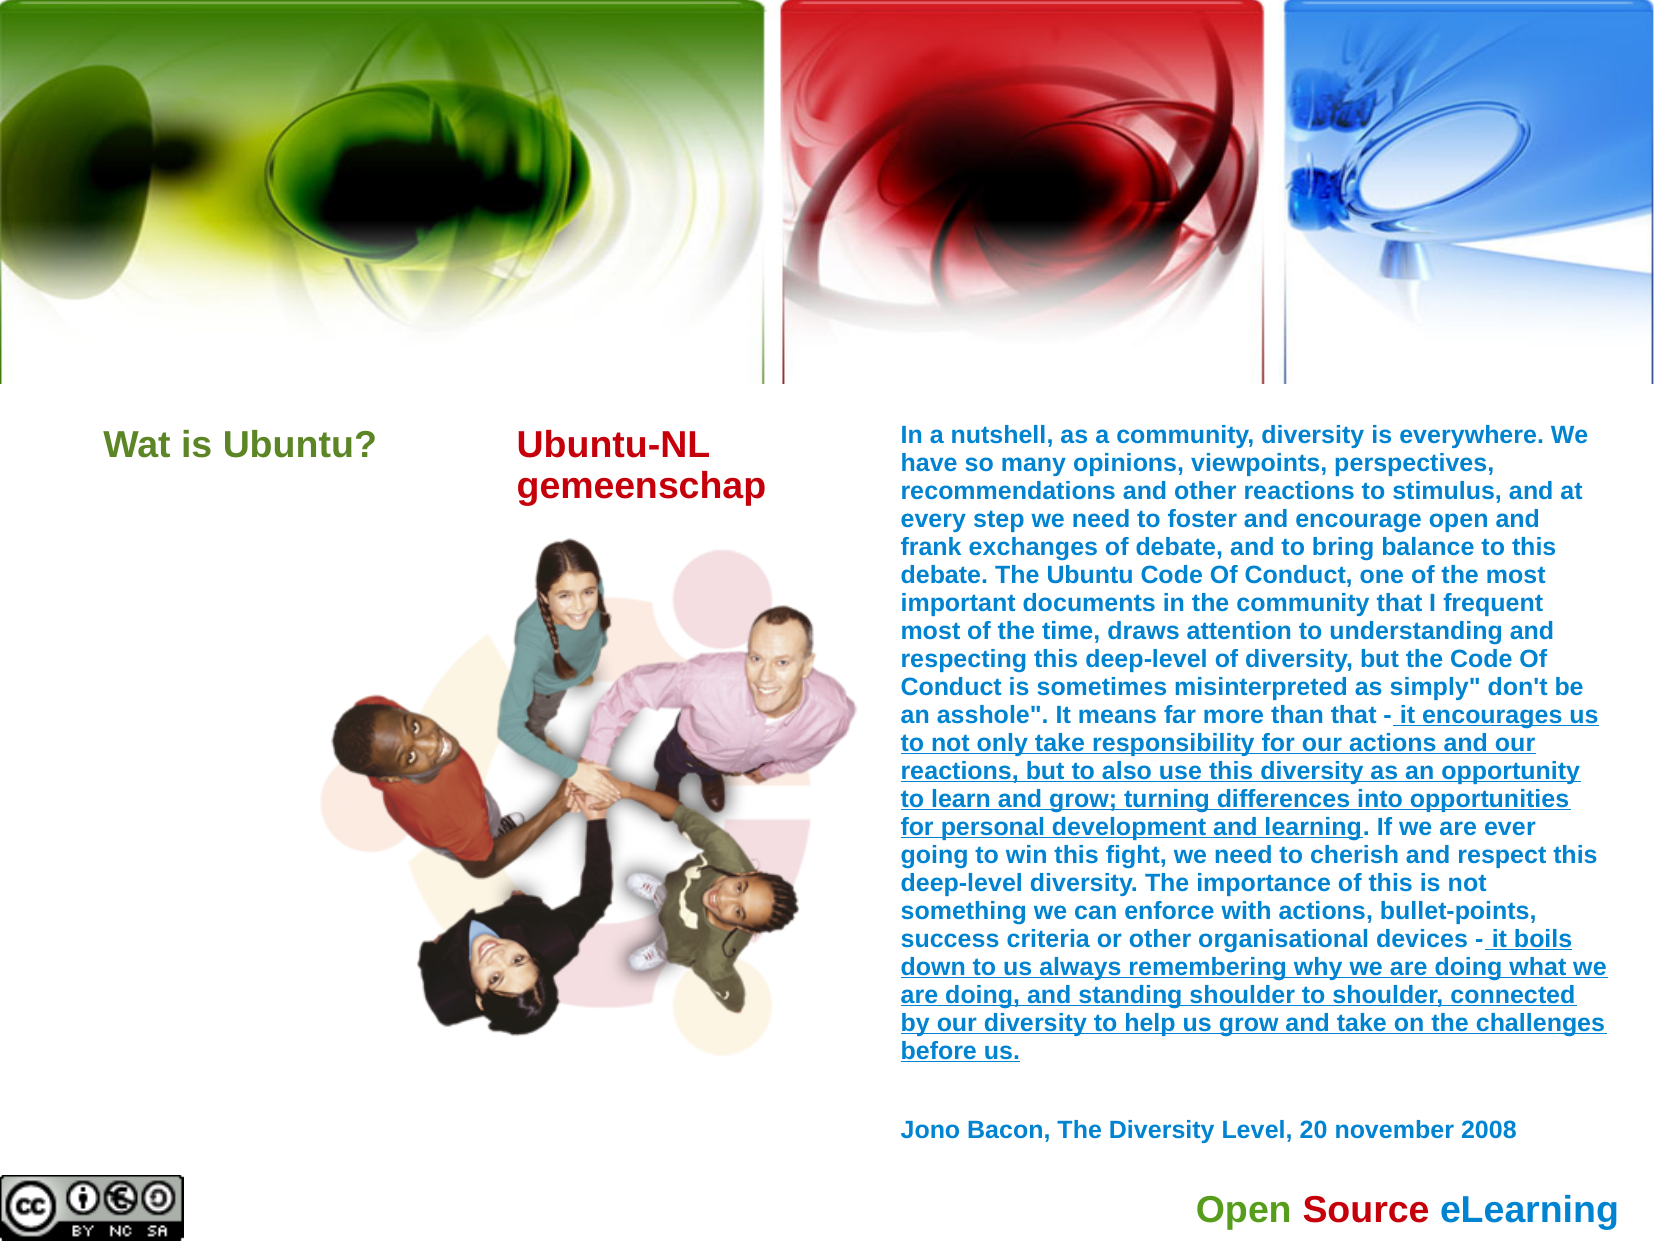

In a nutshell, as a community, diversity is everywhere. We have so many opinions, viewpoints, perspectives, recommendations and other reactions to stimulus, and at every step we need to foster and encourage open and frank exchanges of debate, and to bring balance to this debate. The Ubuntu Code Of Conduct, one of the most important documents in the community that I frequent most of the time, draws attention to understanding and respecting this deep-level of diversity, but the Code Of Conduct is sometimes misinterpreted as simply" don't be an asshole". It means far more than that - it encourages us to not only take responsibility for our actions and our reactions, but to also use this diversity as an opportunity to learn and grow; turning differences into opportunities for personal development and learning. If we are ever going to win this fight, we need to cherish and respect this deep-level diversity. The importance of this is not something we can enforce with actions, bullet-points, success criteria or other organisational devices - it boils down to us always remembering why we are doing what we are doing, and standing shoulder to shoulder, connected by our diversity to help us grow and take on the challenges before us.
Jono Bacon, The Diversity Level, 20 november 2008
Wat is Ubuntu?
Ubuntu-NL gemeenschap
Open Source eLearning